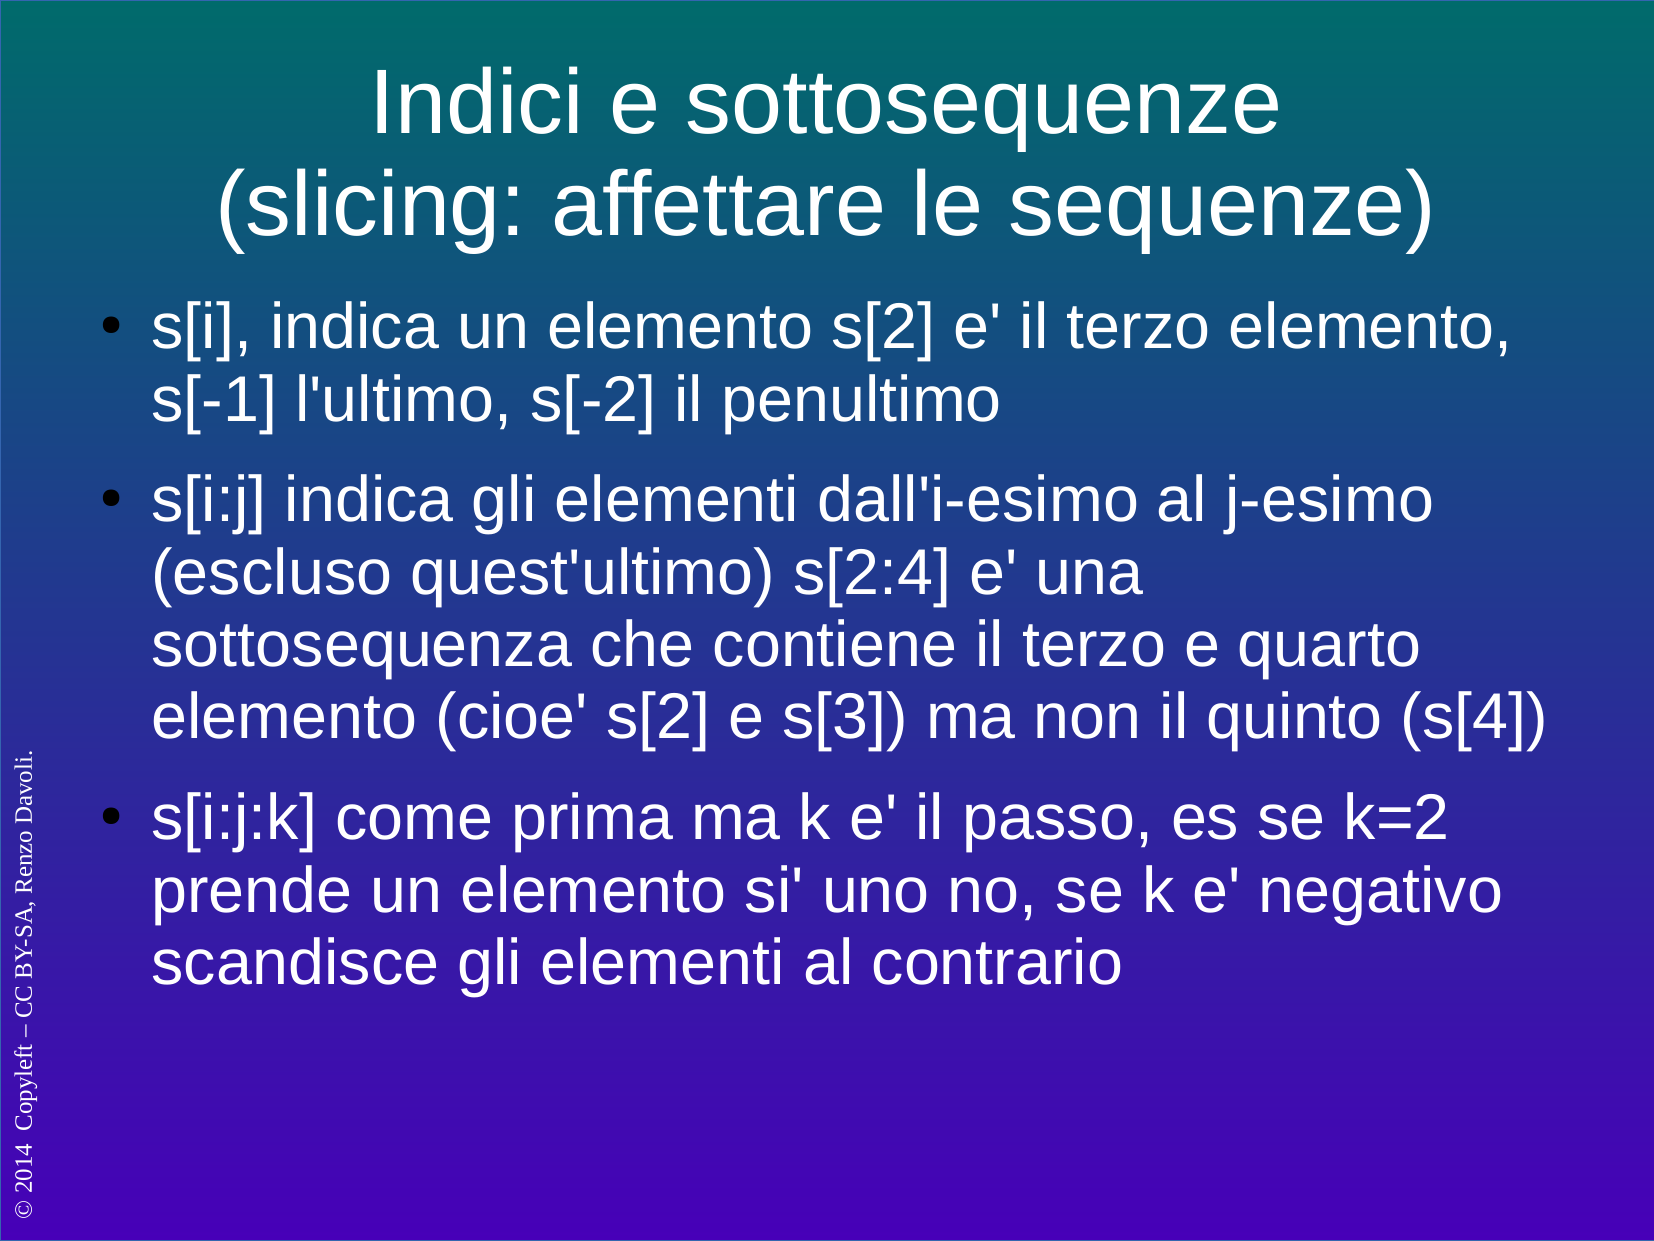

# Indici e sottosequenze (slicing: affettare le sequenze)
s[i], indica un elemento s[2] e' il terzo elemento, s[-1] l'ultimo, s[-2] il penultimo
s[i:j] indica gli elementi dall'i-esimo al j-esimo (escluso quest'ultimo) s[2:4] e' una sottosequenza che contiene il terzo e quarto elemento (cioe' s[2] e s[3]) ma non il quinto (s[4])
s[i:j:k] come prima ma k e' il passo, es se k=2 prende un elemento si' uno no, se k e' negativo scandisce gli elementi al contrario